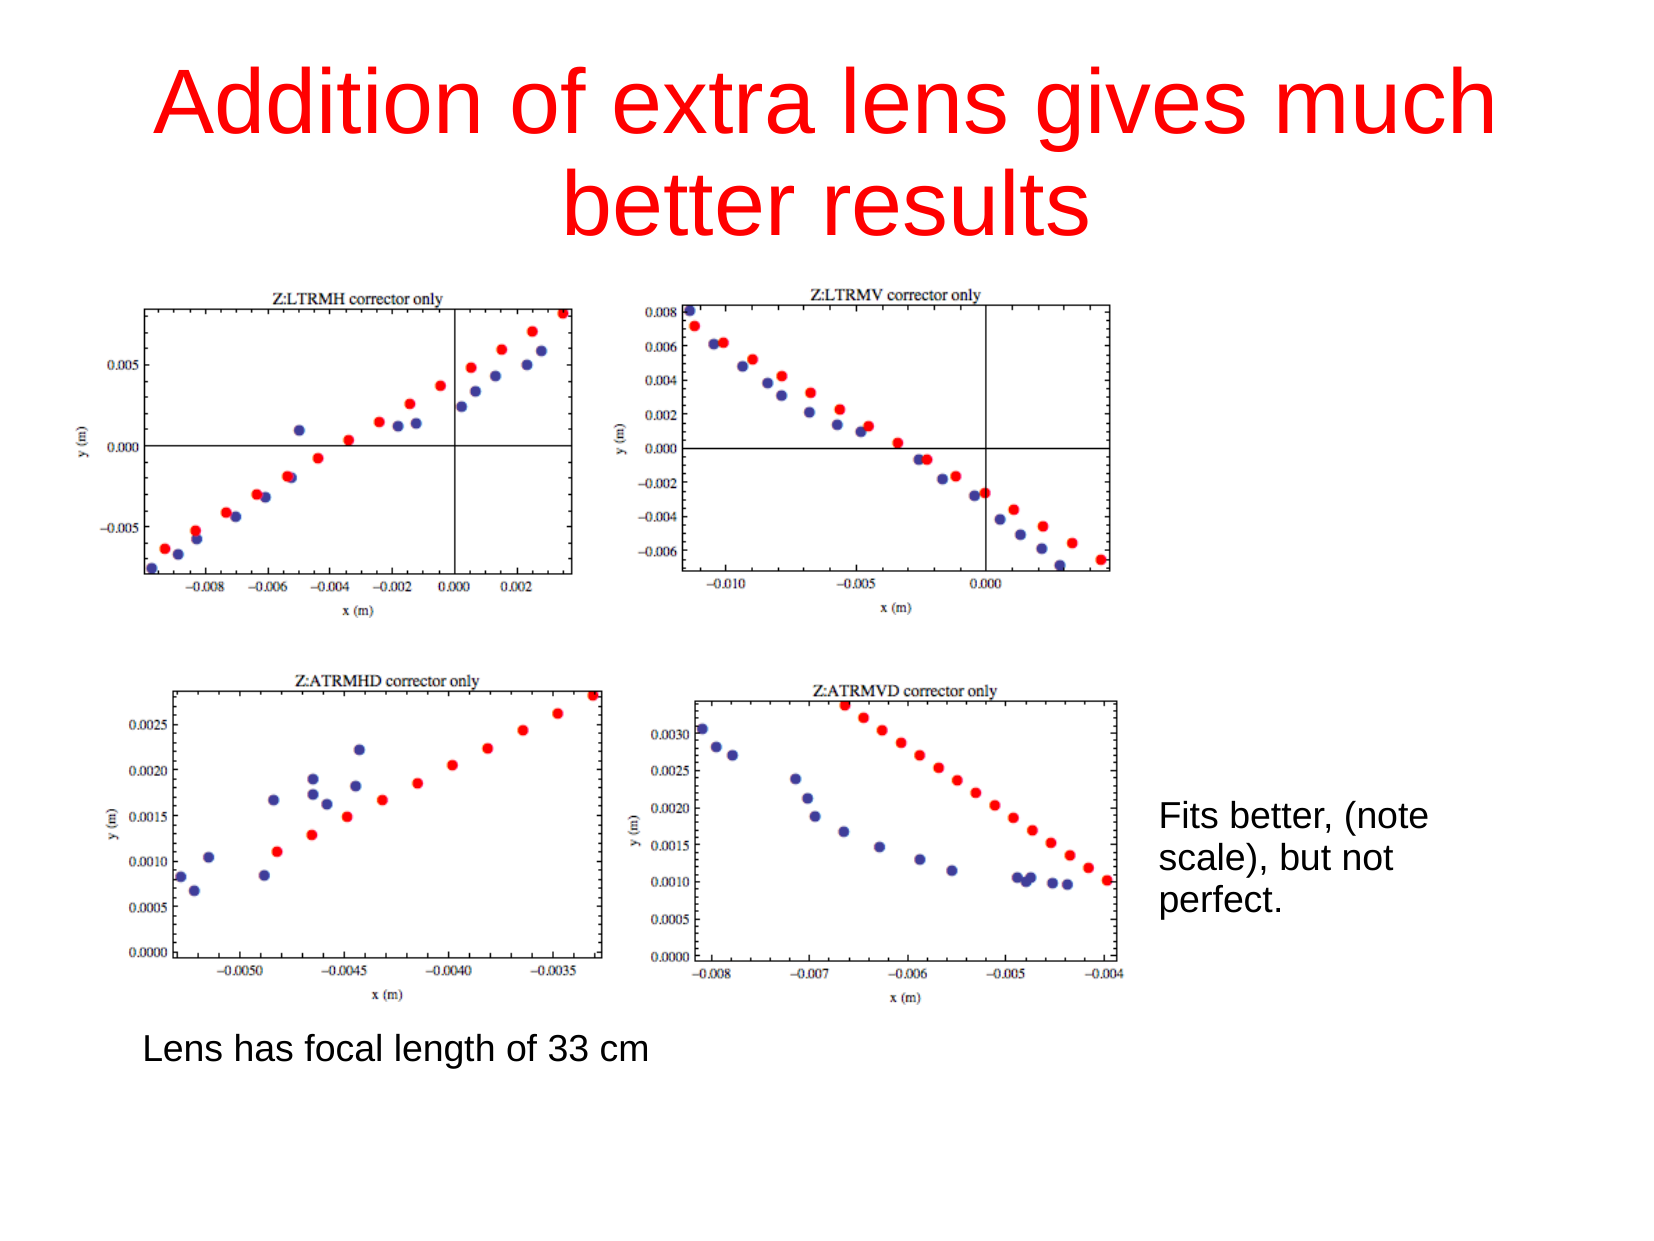

# Addition of extra lens gives much better results
Fits better, (note scale), but not perfect.
Lens has focal length of 33 cm